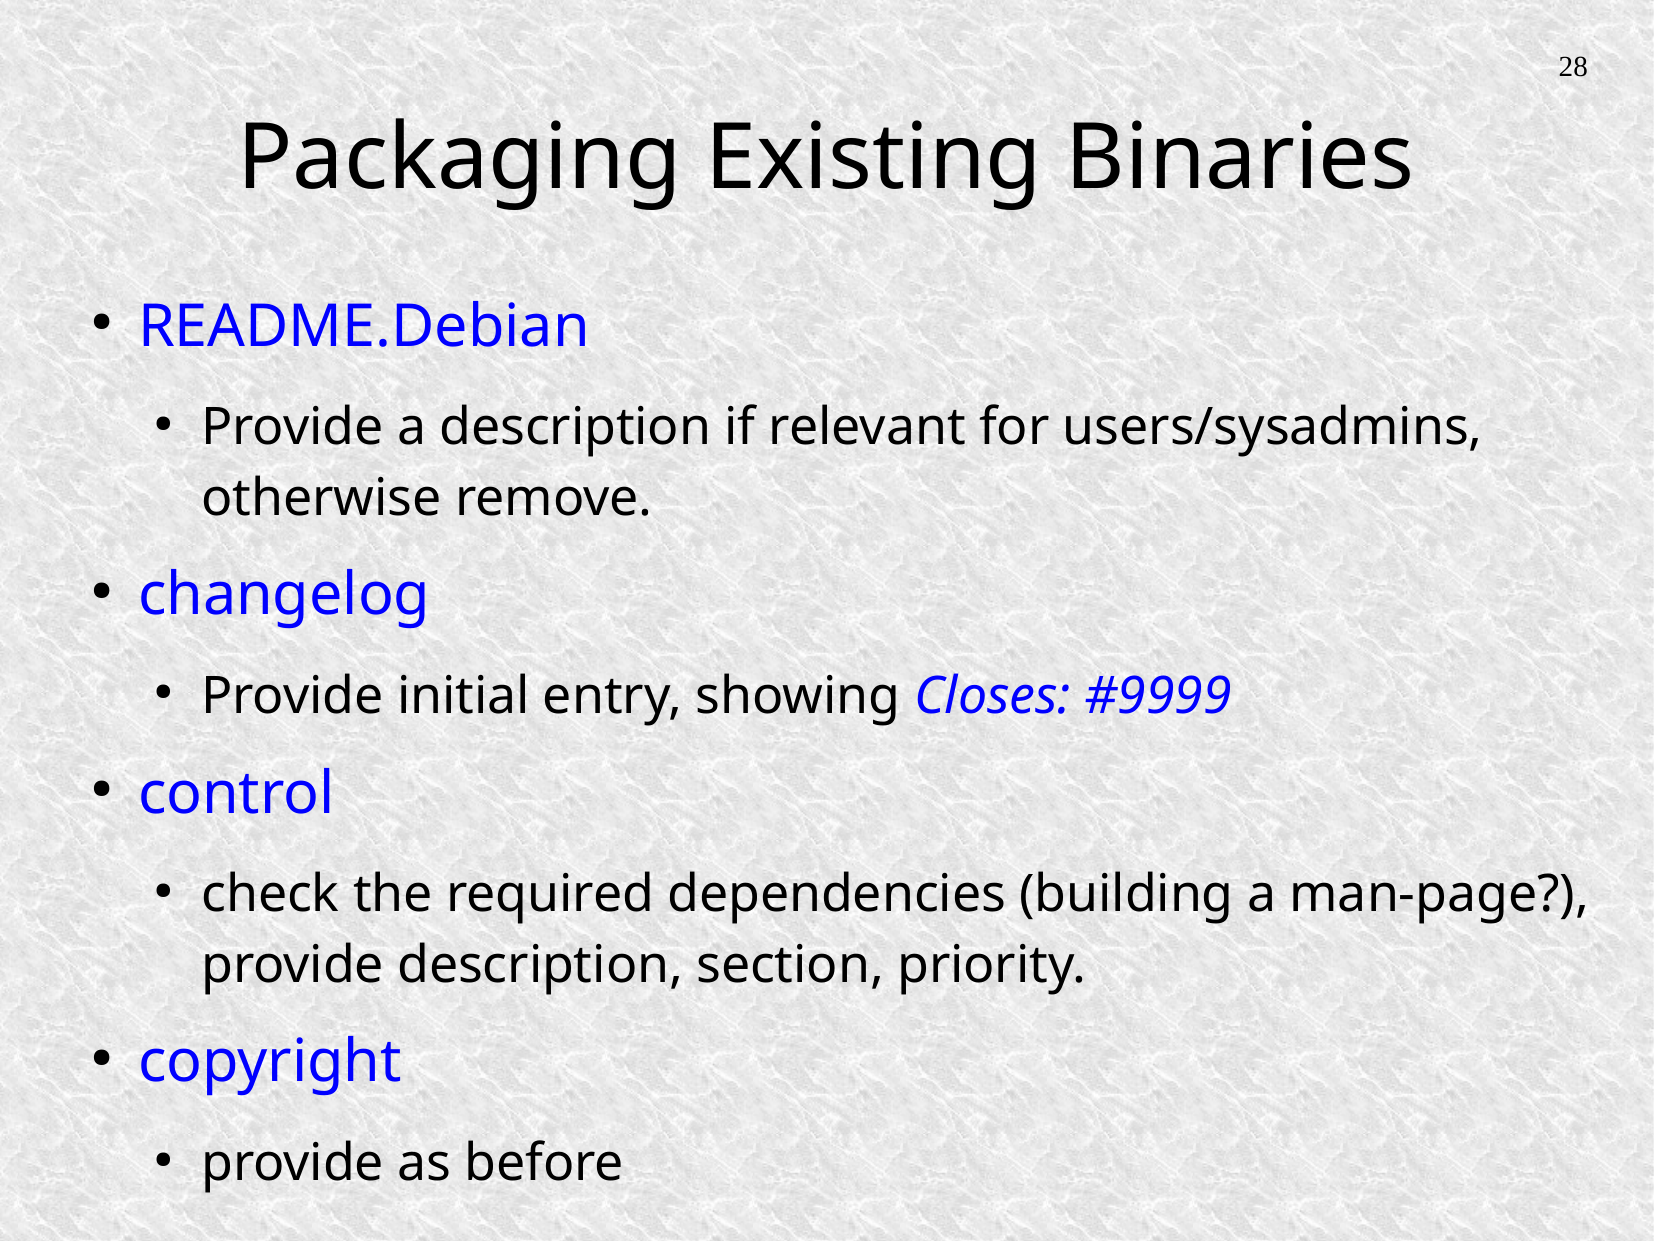

28
# Packaging Existing Binaries
README.Debian
Provide a description if relevant for users/sysadmins, otherwise remove.
changelog
Provide initial entry, showing Closes: #9999
control
check the required dependencies (building a man-page?), provide description, section, priority.
copyright
provide as before